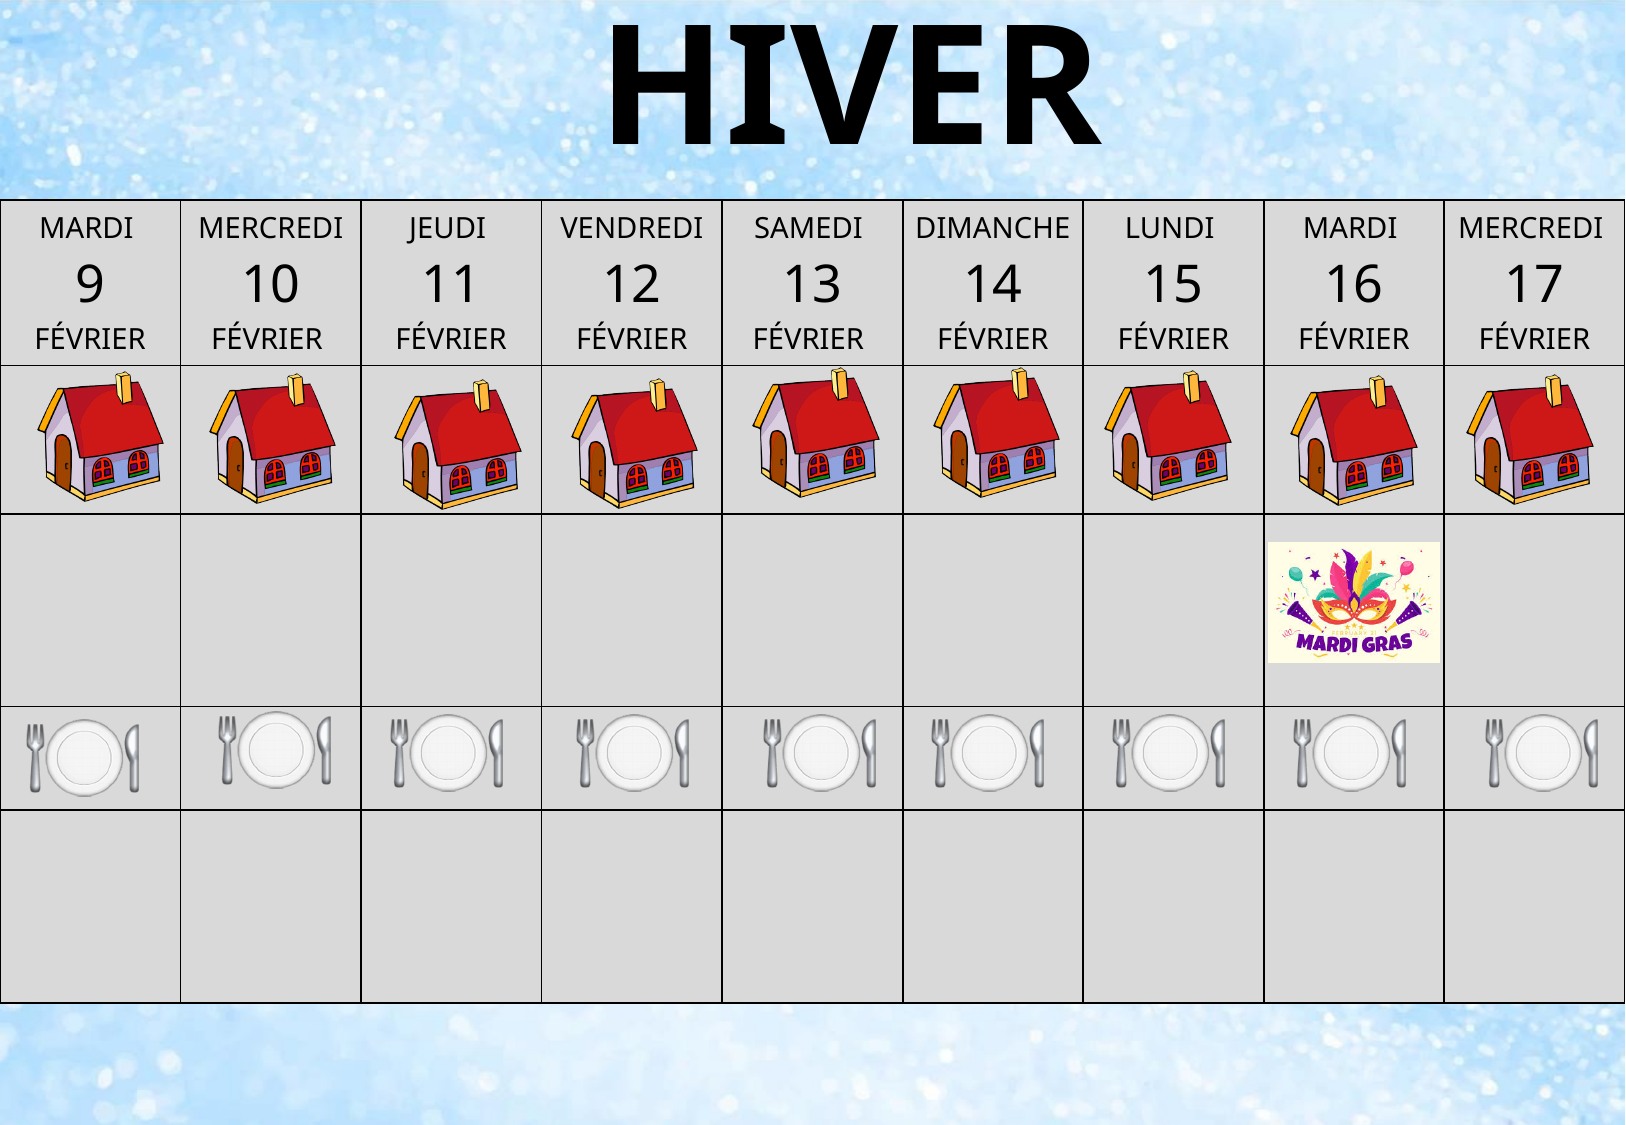

HIVER
| MARDI 9 FÉVRIER | MERCREDI 10 FÉVRIER | JEUDI 11 FÉVRIER | VENDREDI 12 FÉVRIER | SAMEDI 13 FÉVRIER | DIMANCHE 14 FÉVRIER | LUNDI 15 FÉVRIER | MARDI 16 FÉVRIER | MERCREDI 17 FÉVRIER |
| --- | --- | --- | --- | --- | --- | --- | --- | --- |
| | | | | | | | | |
| | | | | | | | | |
| | | | | | | | | |
| | | | | | | | | |